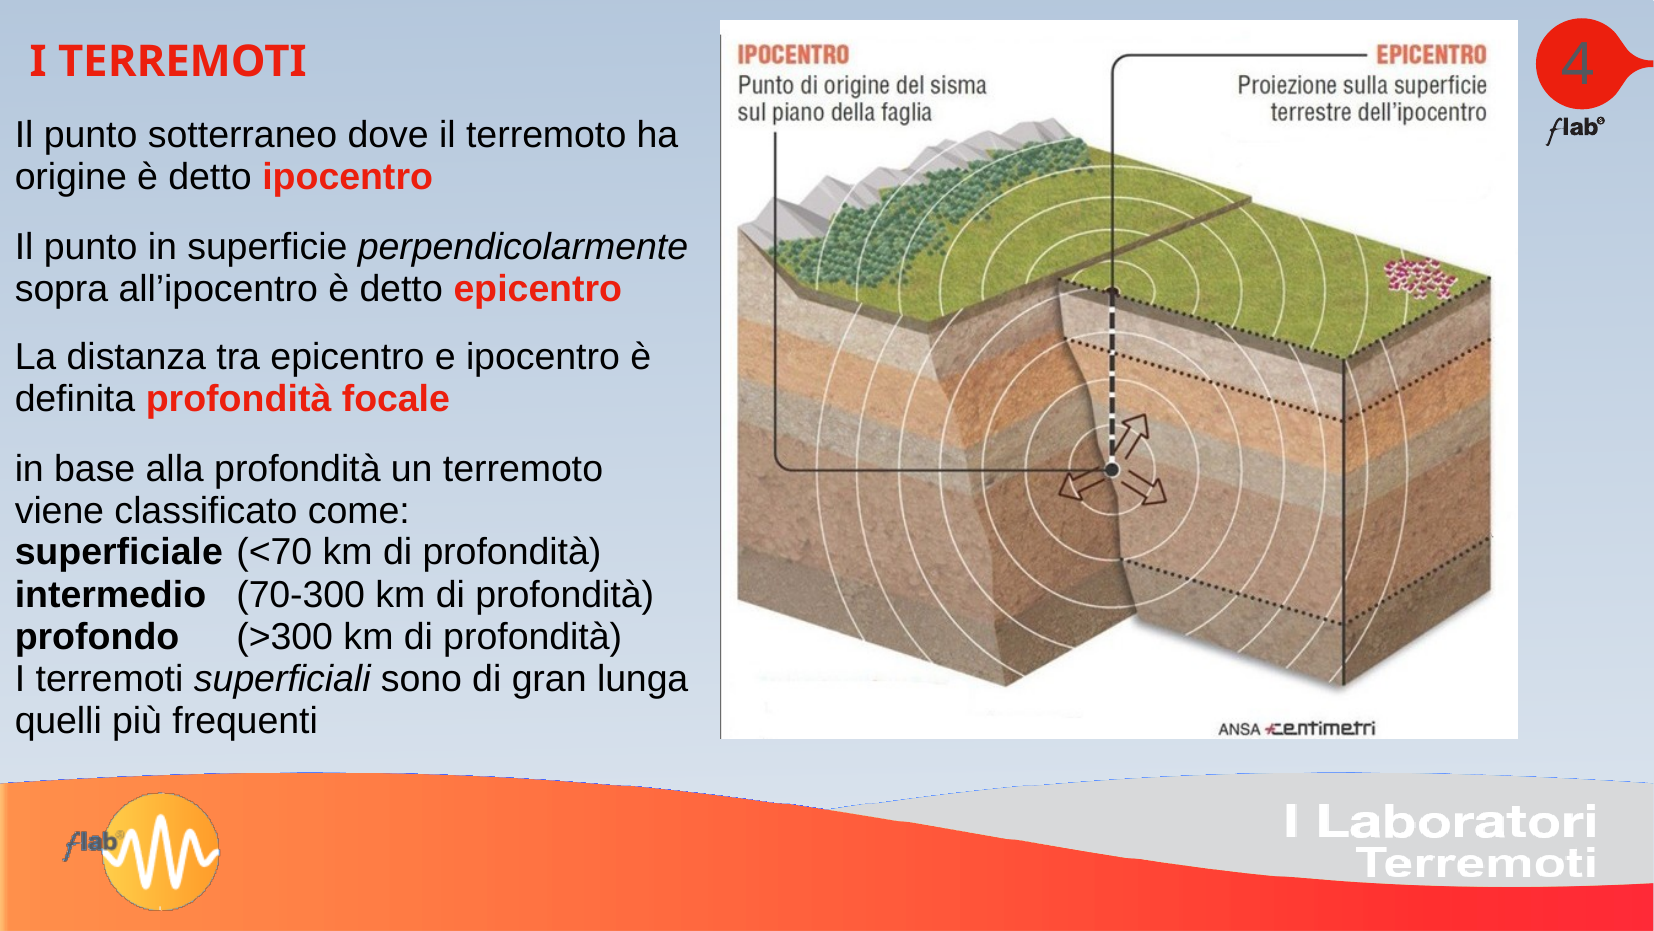

4
I TERREMOTI
Il punto sotterraneo dove il terremoto ha origine è detto ipocentro
Il punto in superficie perpendicolarmente sopra all’ipocentro è detto epicentro
La distanza tra epicentro e ipocentro è definita profondità focale
in base alla profondità un terremoto viene classificato come:
superficiale 	(<70 km di profondità)
intermedio	(70-300 km di profondità)
profondo 	(>300 km di profondità)
I terremoti superficiali sono di gran lunga quelli più frequenti